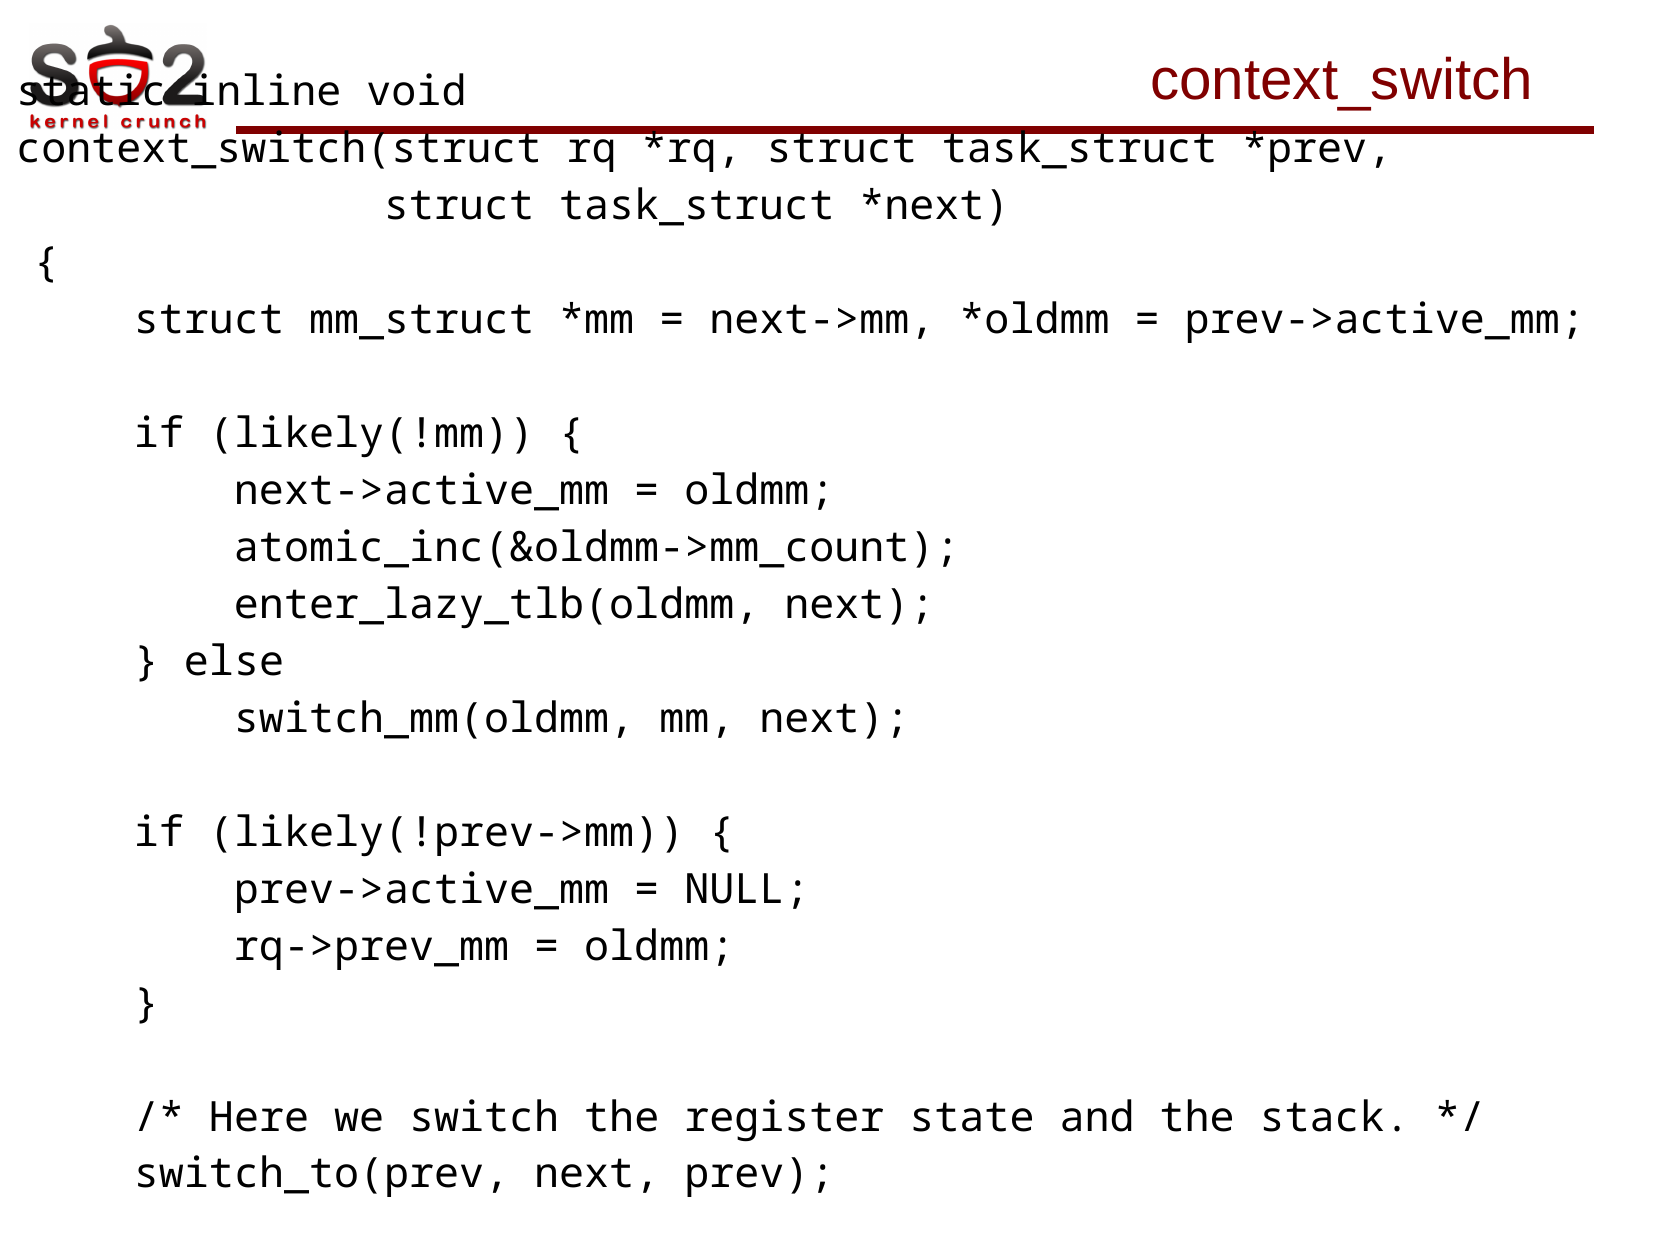

# context_switch
static inline void
context_switch(struct rq *rq, struct task_struct *prev,
 struct task_struct *next)
{
 struct mm_struct *mm = next->mm, *oldmm = prev->active_mm;
 if (likely(!mm)) {
 next->active_mm = oldmm;
 atomic_inc(&oldmm->mm_count);
 enter_lazy_tlb(oldmm, next);
 } else
 switch_mm(oldmm, mm, next);
 if (likely(!prev->mm)) {
 prev->active_mm = NULL;
 rq->prev_mm = oldmm;
 }
 /* Here we switch the register state and the stack. */
 switch_to(prev, next, prev);
}